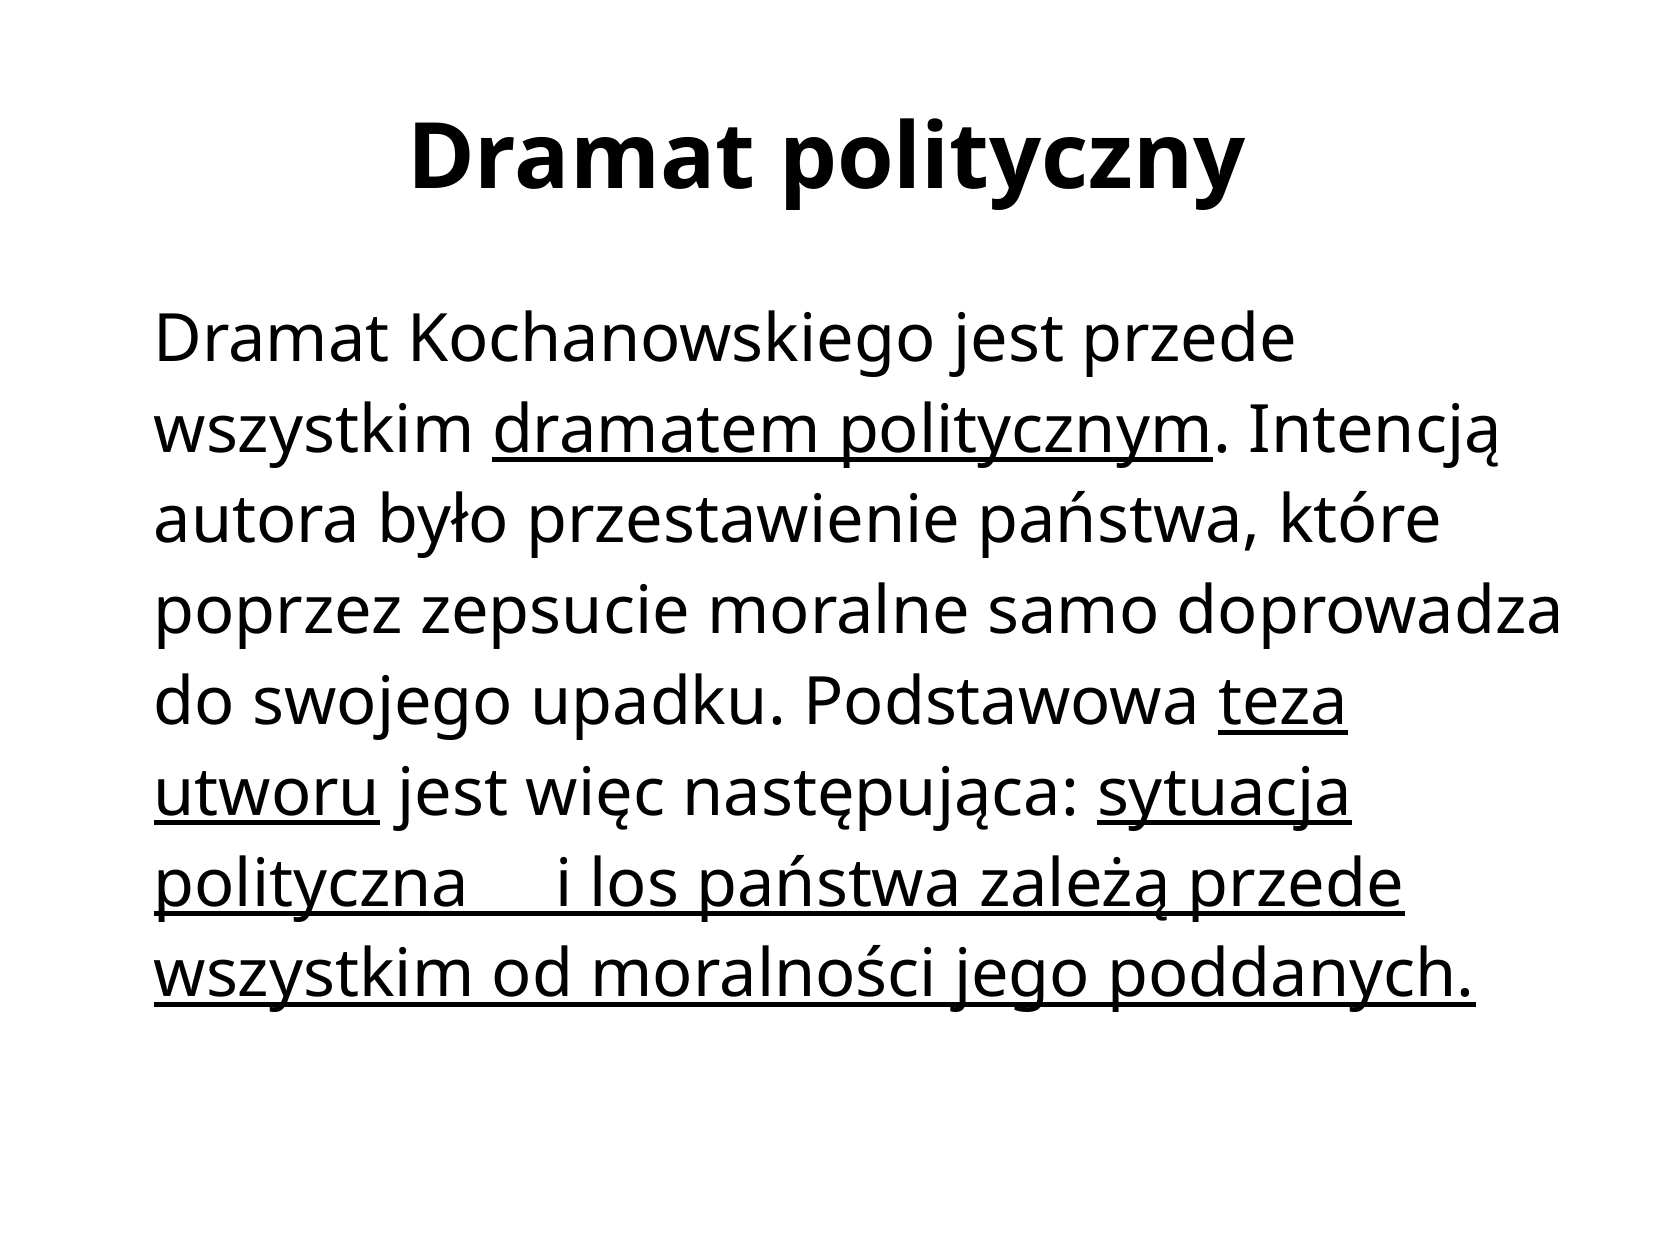

# Dramat polityczny
Dramat Kochanowskiego jest przede wszystkim dramatem politycznym. Intencją autora było przestawienie państwa, które poprzez zepsucie moralne samo doprowadza do swojego upadku. Podstawowa teza utworu jest więc następująca: sytuacja polityczna i los państwa zależą przede wszystkim od moralności jego poddanych.